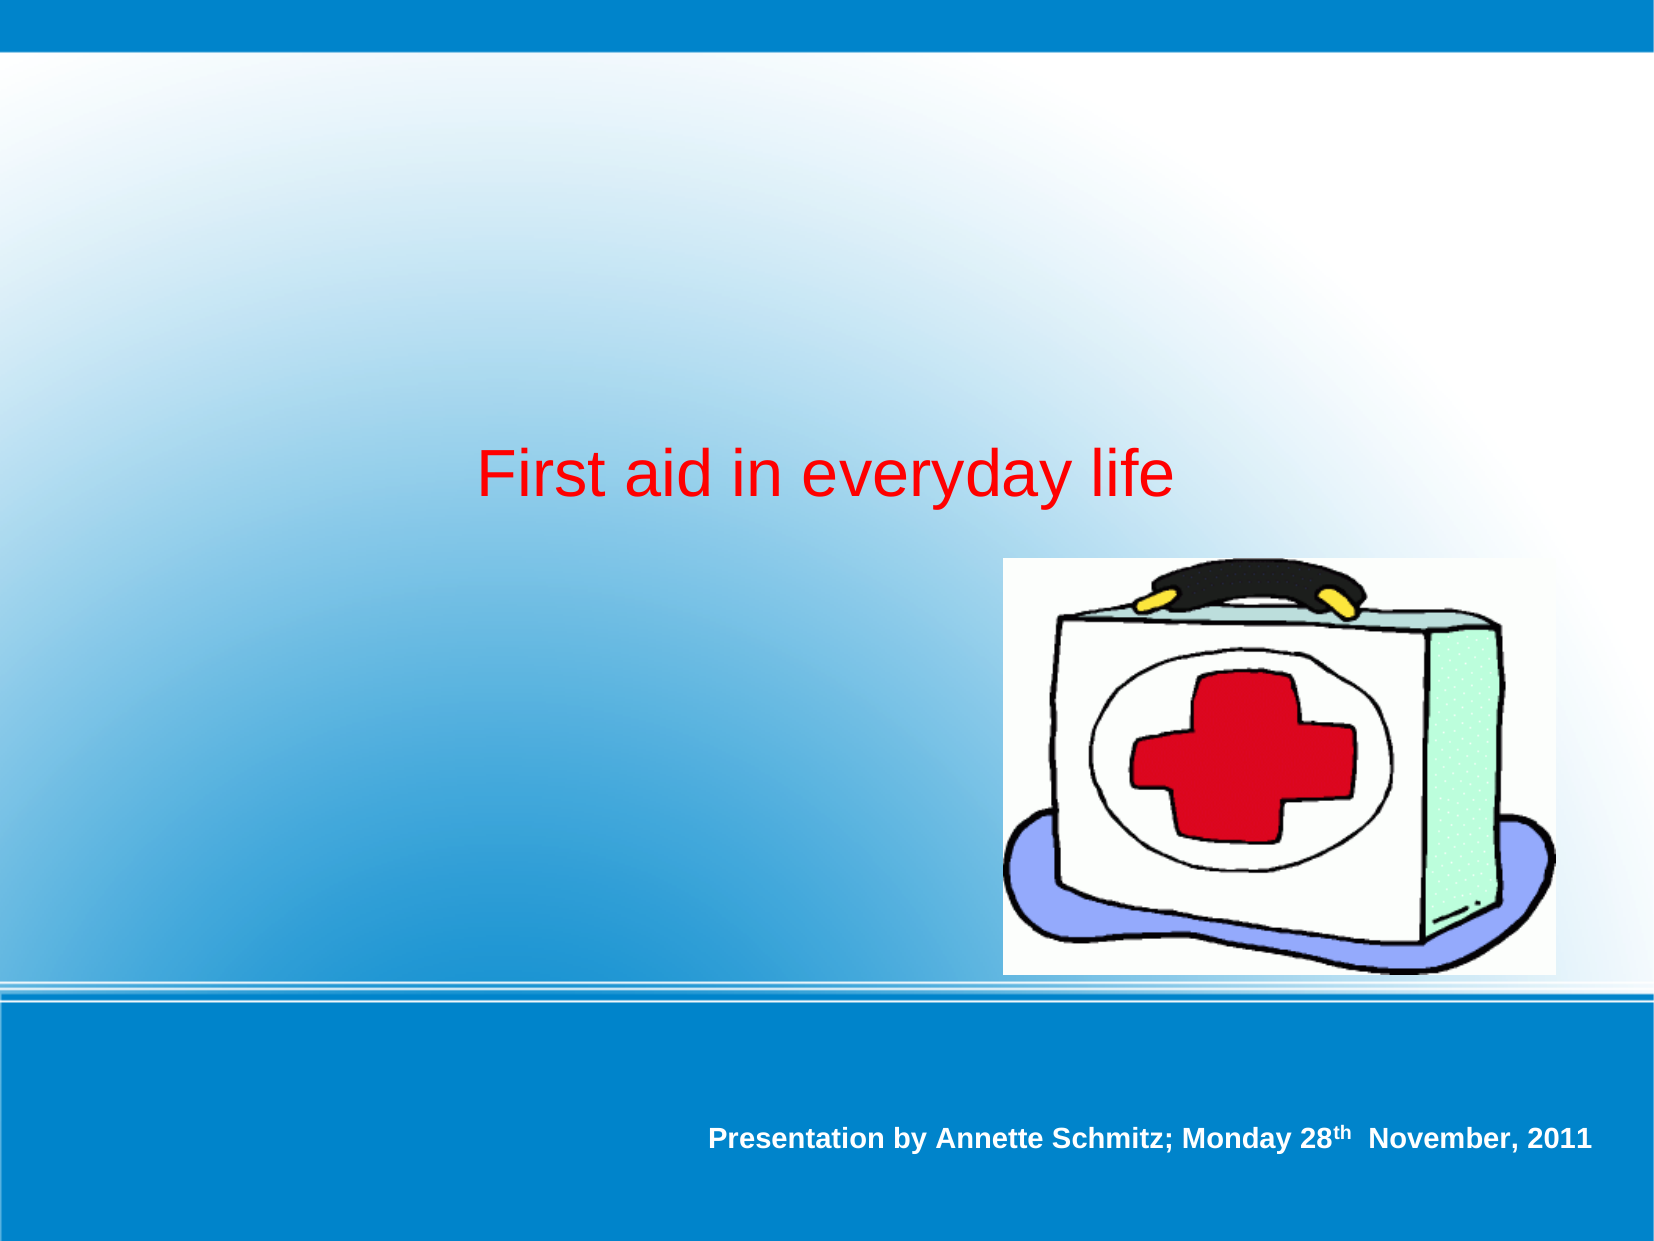

First aid in everyday life
# Presentation by Annette Schmitz; Monday 28th November, 2011